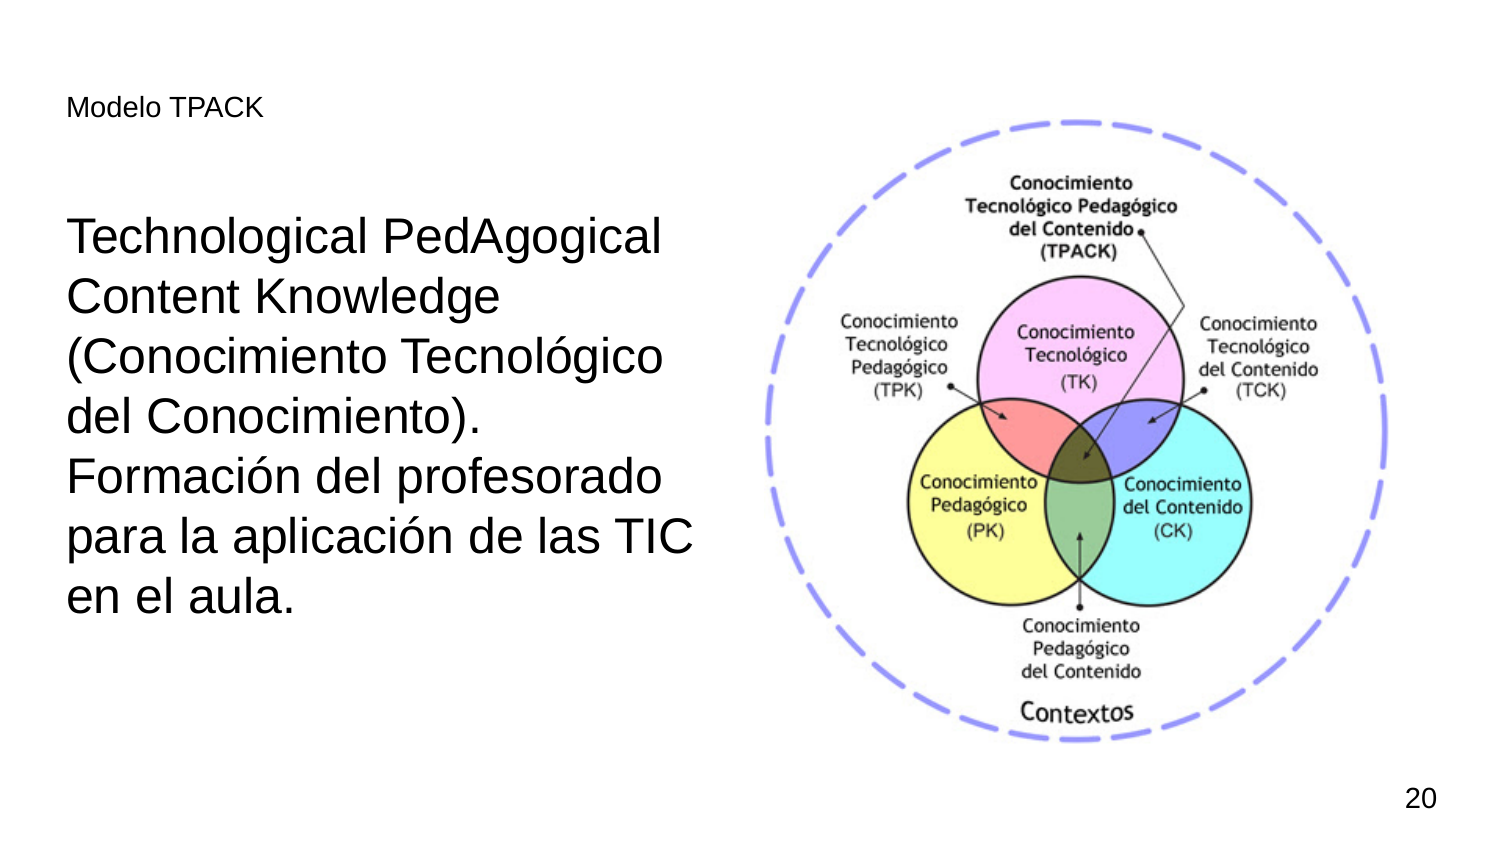

# Modelo TPACK
Technological PedAgogical Content Knowledge
(Conocimiento Tecnológico del Conocimiento).
Formación del profesorado para la aplicación de las TIC en el aula.